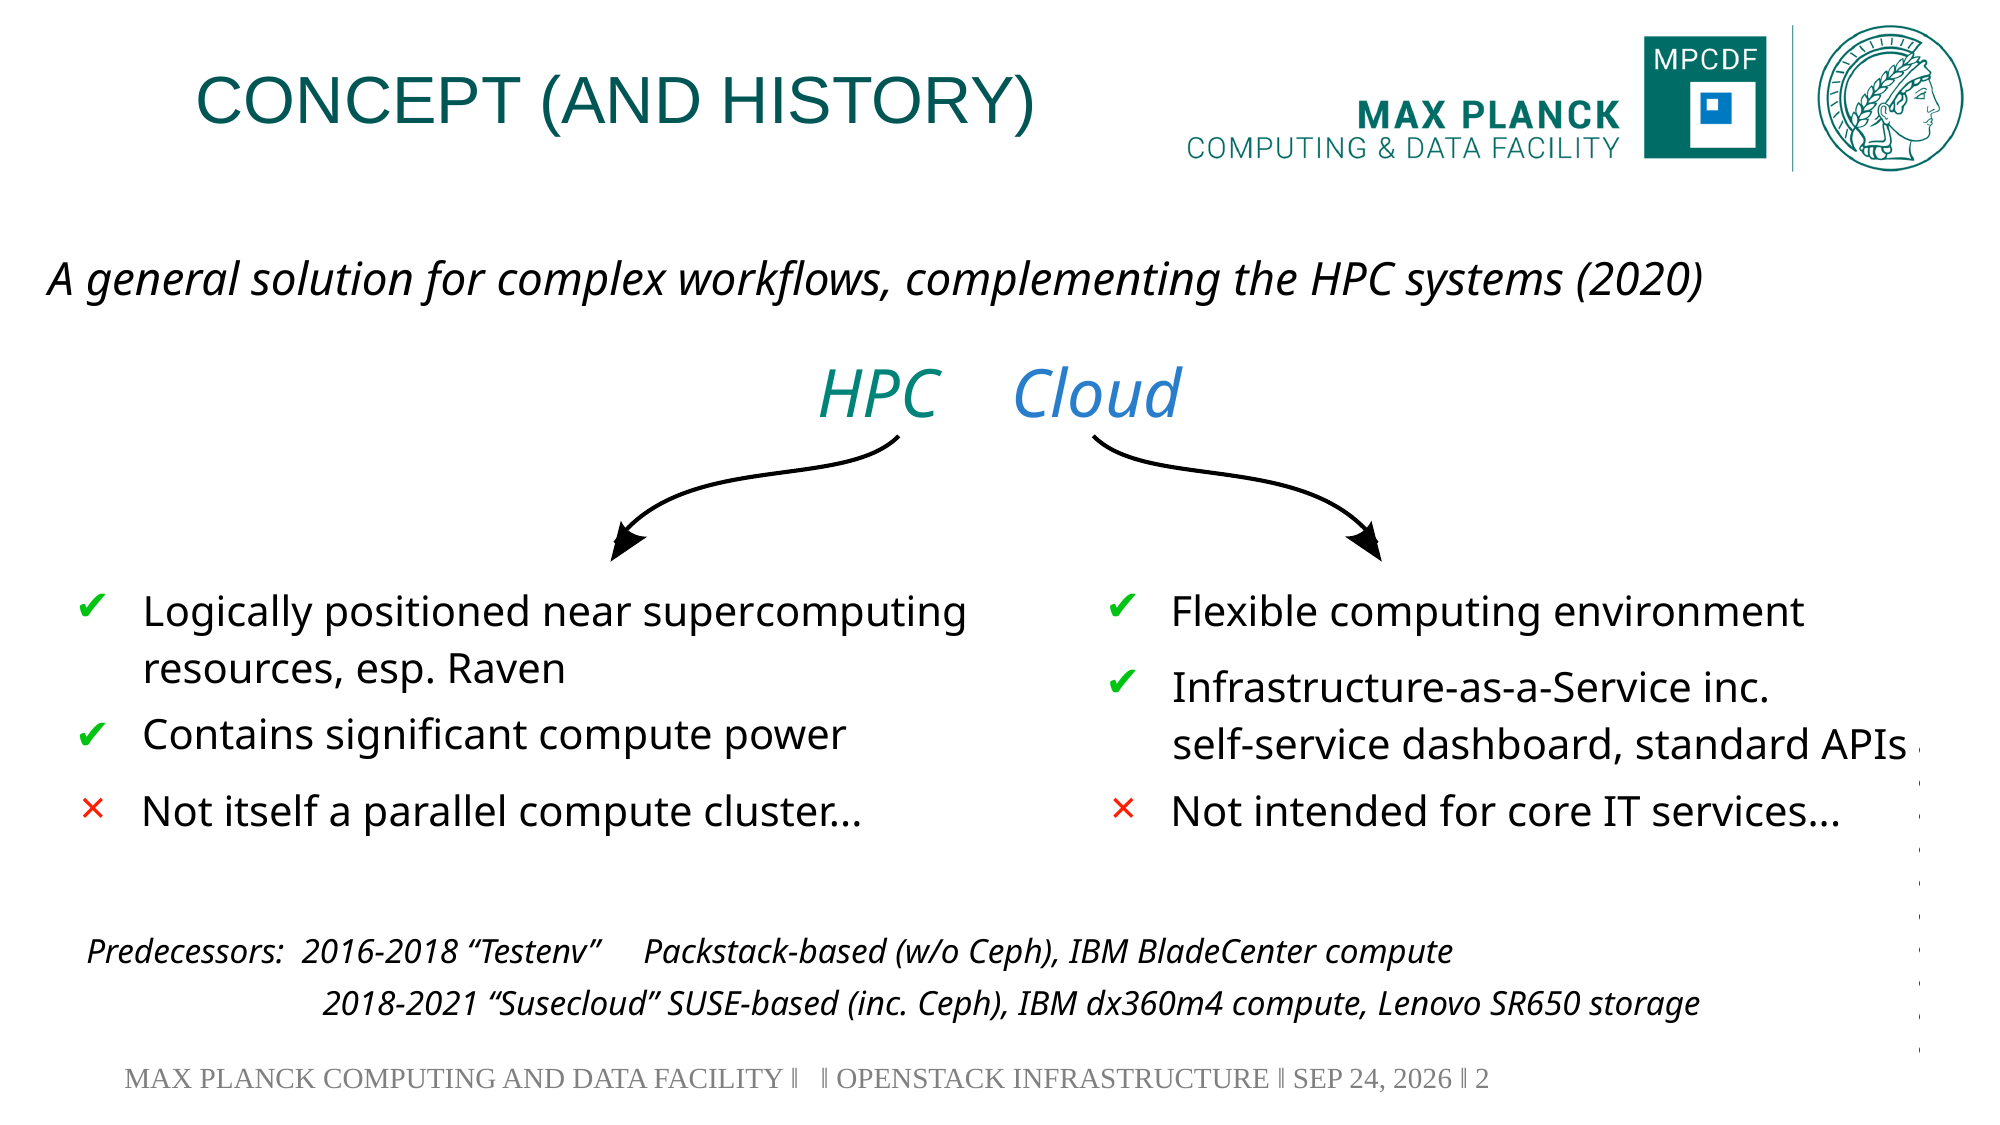

# concept (and History)
A general solution for complex workﬂows, complementing the HPC systems (2020)
HPC
Cloud
✔
Logically positioned near supercomputing
resources, esp. Raven
✔
Flexible computing environment
✔
Infrastructure-as-a-Service inc.
self-service dashboard, standard APIs
Contains signiﬁcant compute power
✔
×
×
Not itself a parallel compute cluster...
Not intended for core IT services...
Predecessors: 2016-2018 “Testenv” Packstack-based (w/o Ceph), IBM BladeCenter compute
 2018-2021 “Susecloud” SUSE-based (inc. Ceph), IBM dx360m4 compute, Lenovo SR650 storage
OpenStack Infrastructure